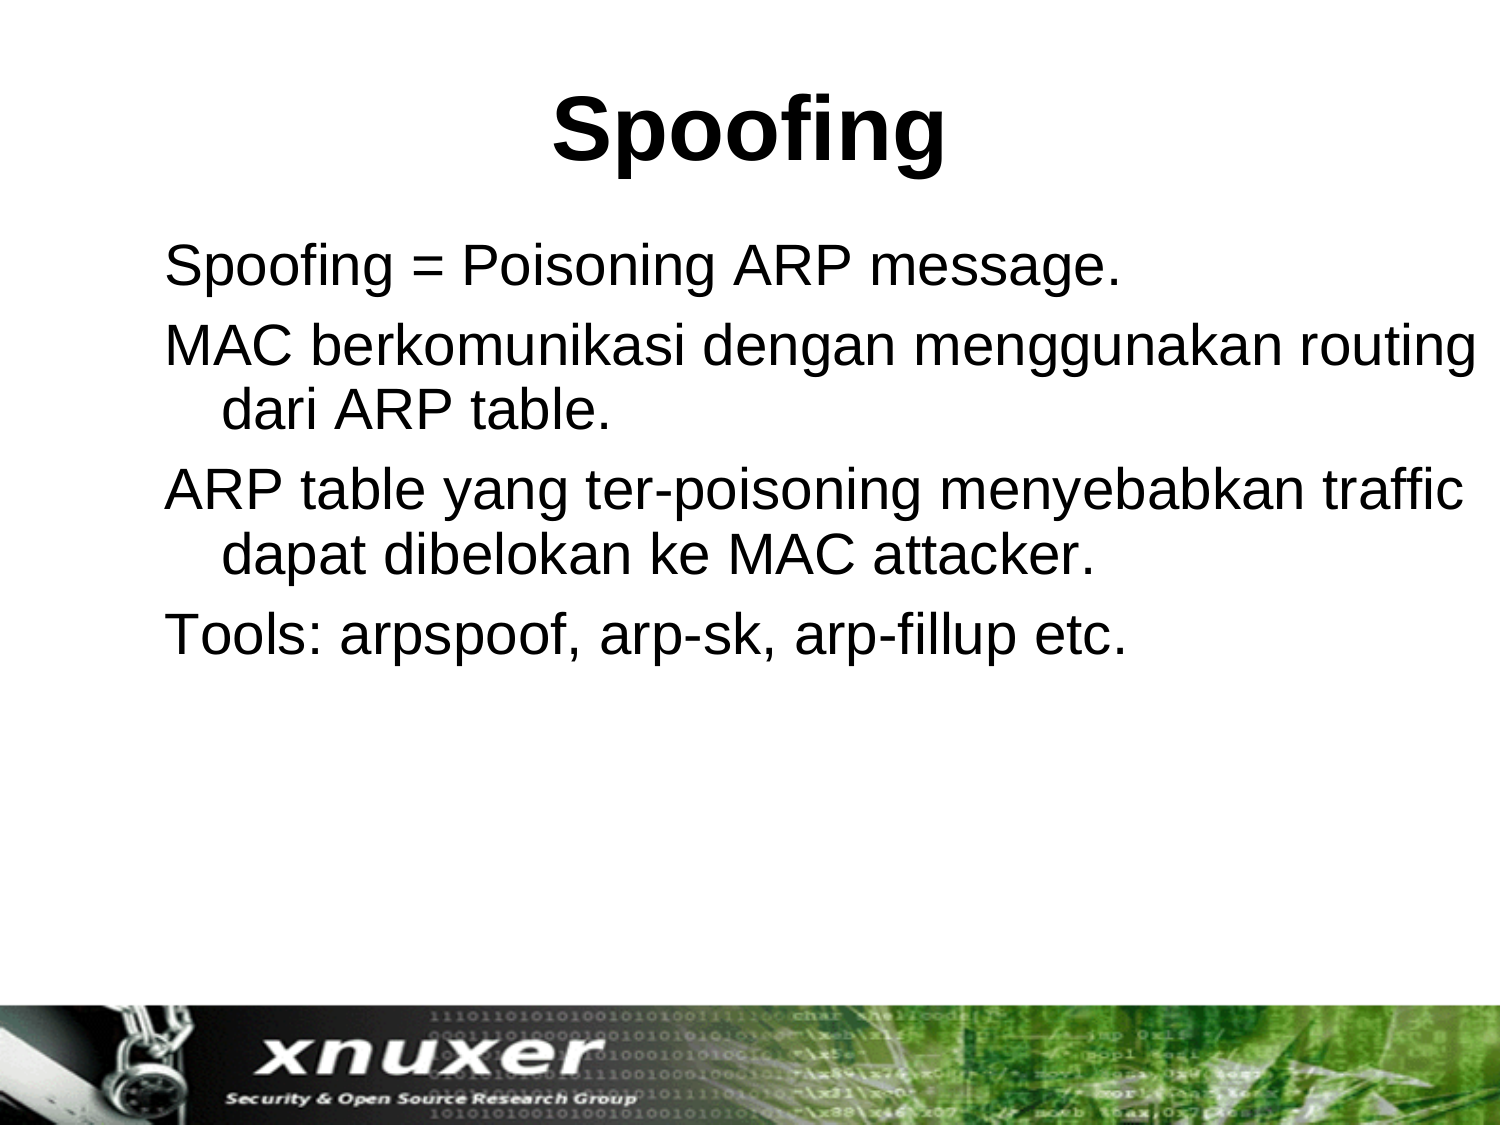

# Spoofing
Spoofing = Poisoning ARP message.
MAC berkomunikasi dengan menggunakan routing dari ARP table.
ARP table yang ter-poisoning menyebabkan traffic dapat dibelokan ke MAC attacker.
Tools: arpspoof, arp-sk, arp-fillup etc.